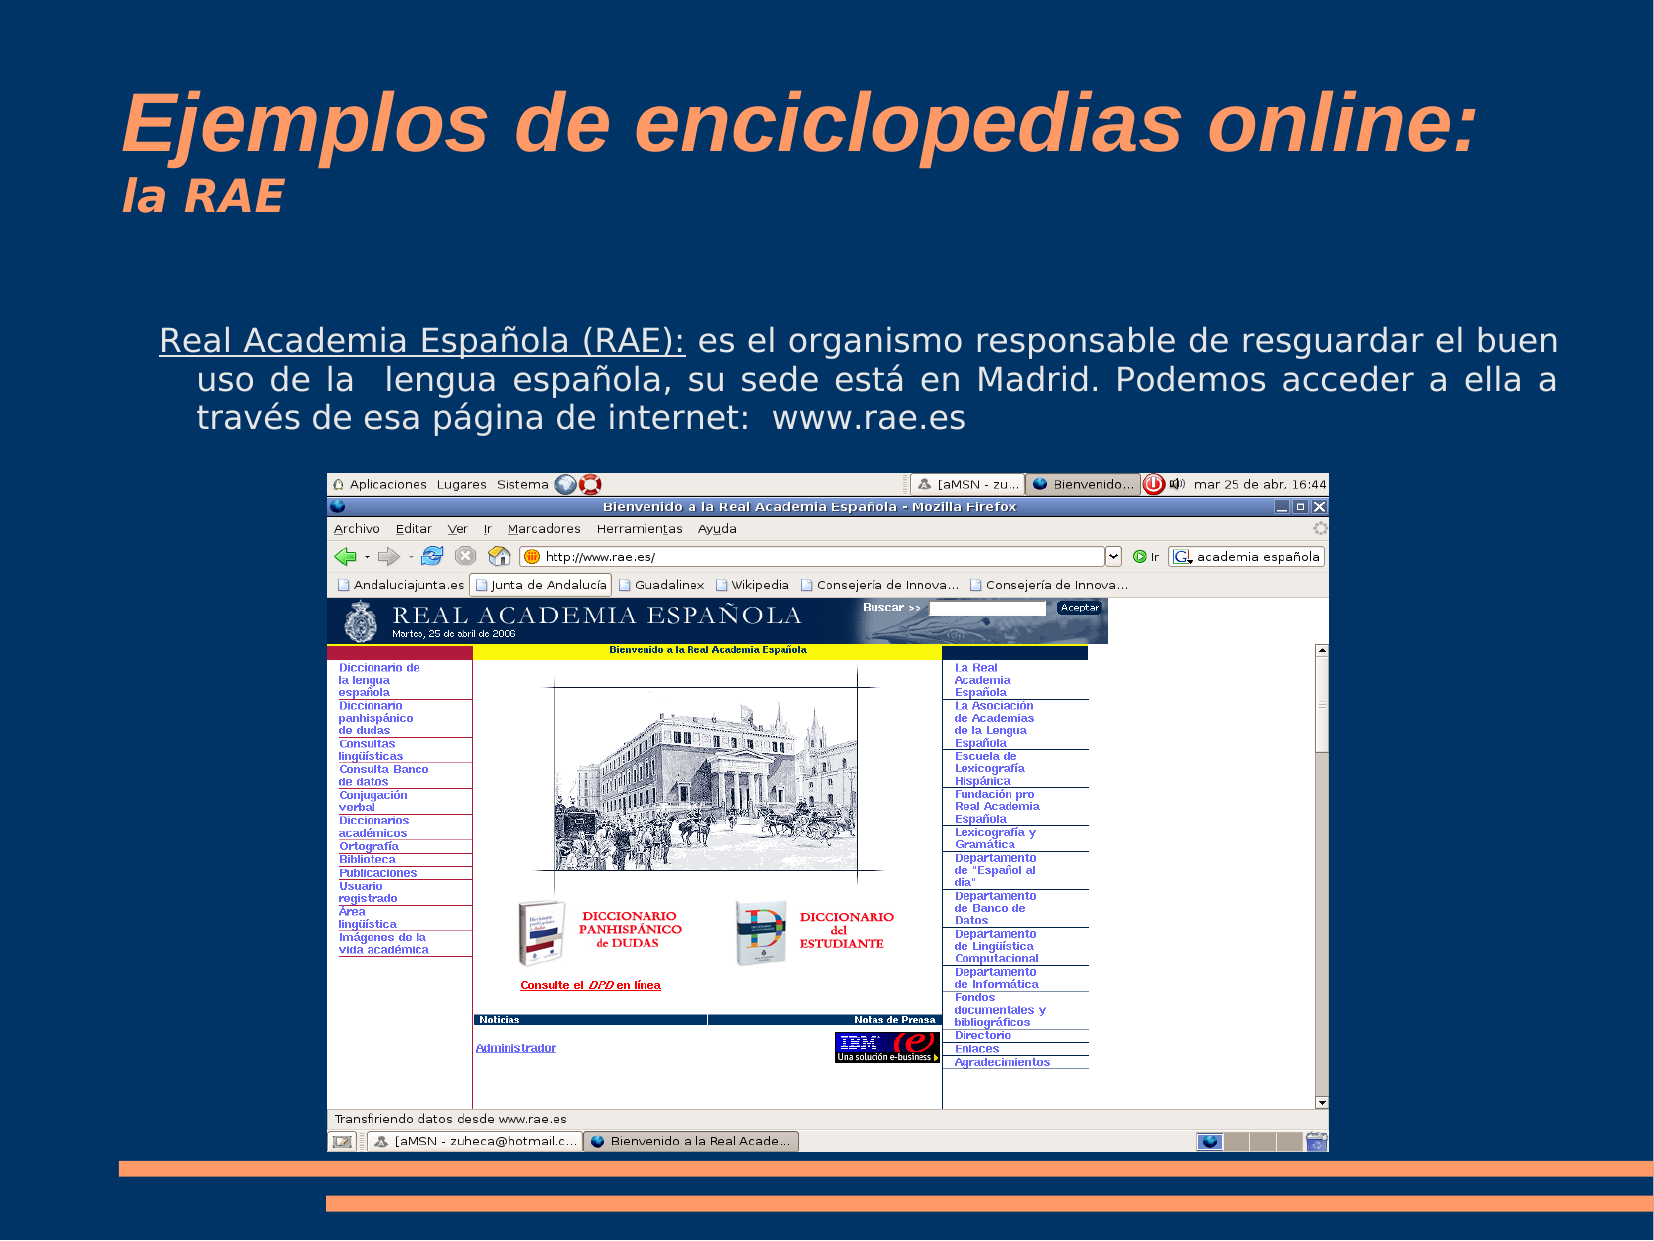

# Ejemplos de enciclopedias online: la RAE
Real Academia Española (RAE): es el organismo responsable de resguardar el buen uso de la lengua española, su sede está en Madrid. Podemos acceder a ella a través de esa página de internet: www.rae.es